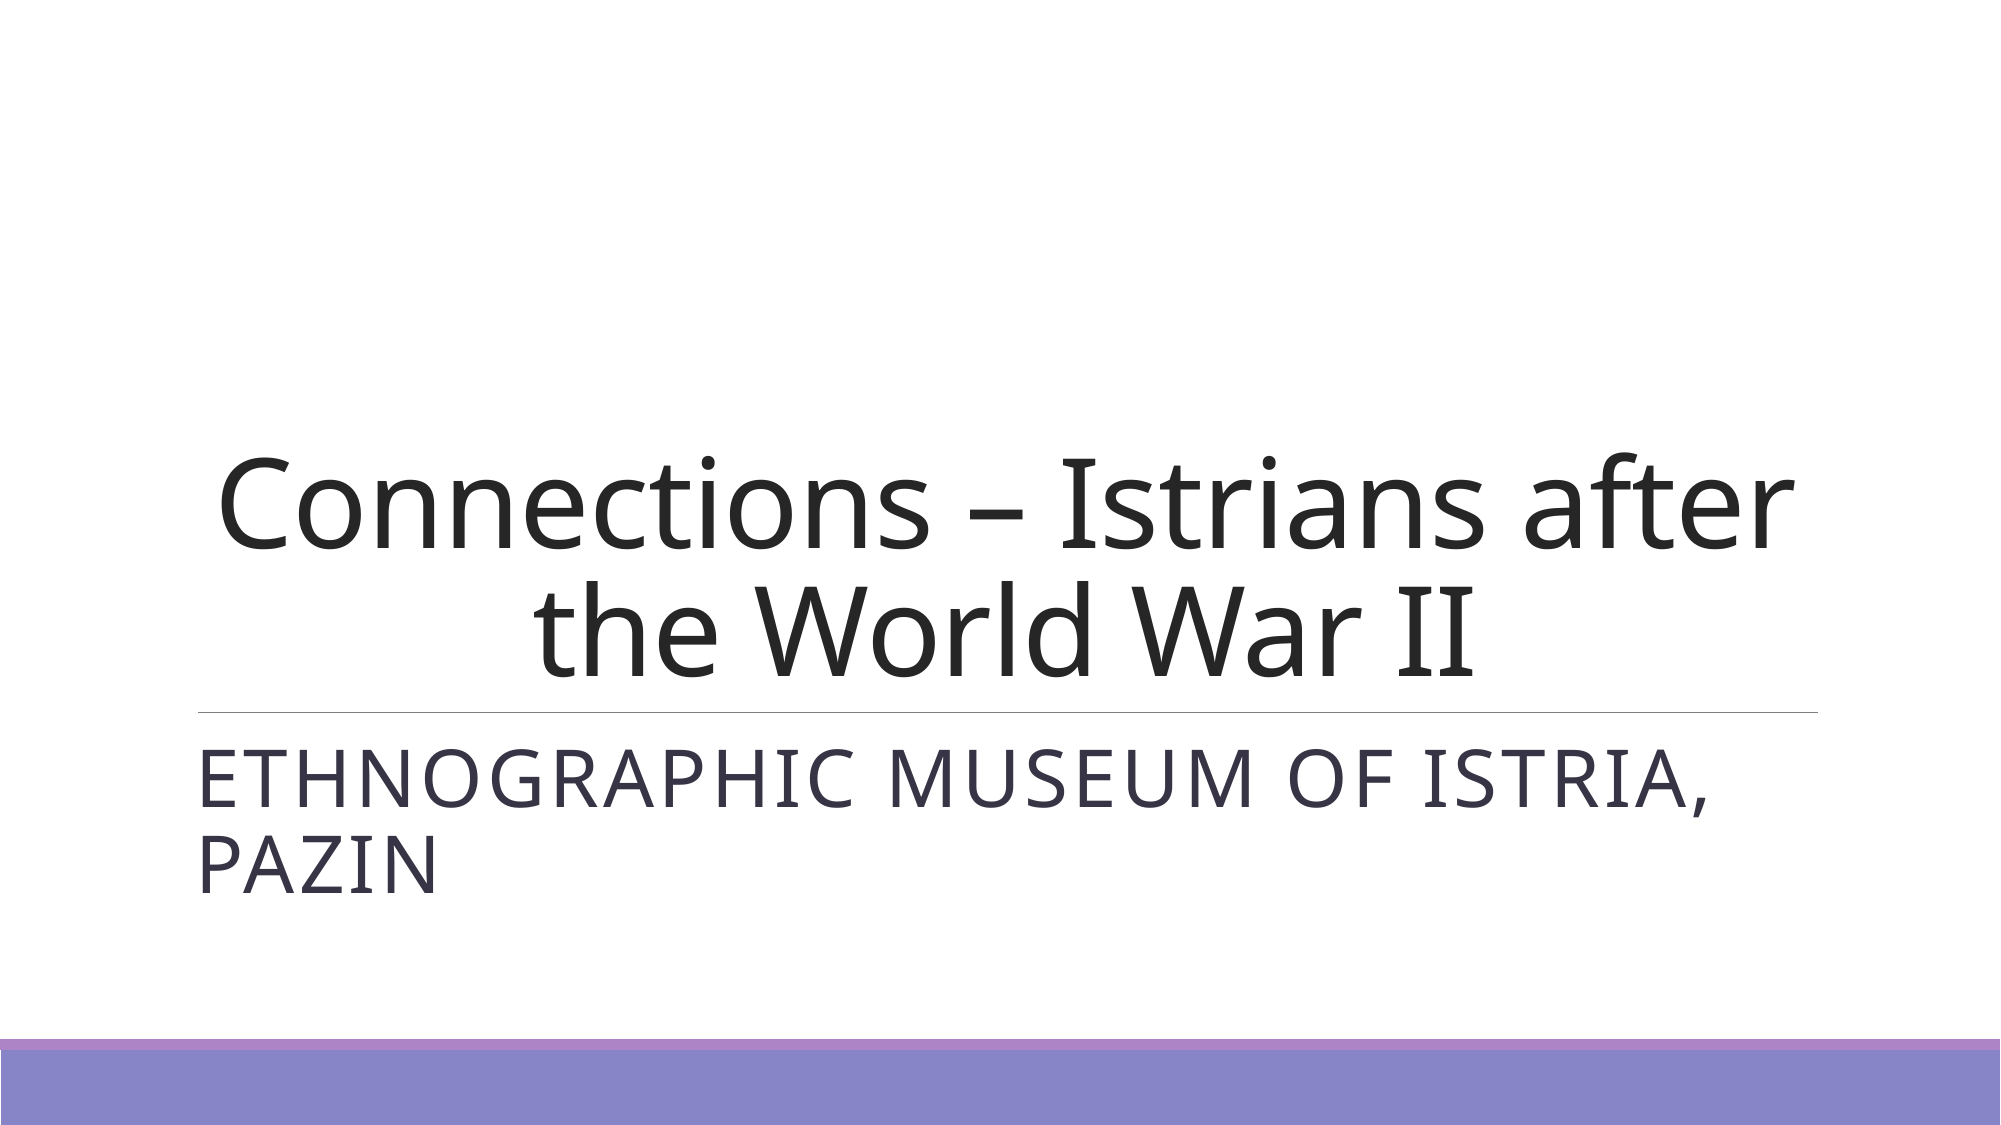

# Connections – Istrians after the World War II
Ethnographic museum of Istria, Pazin